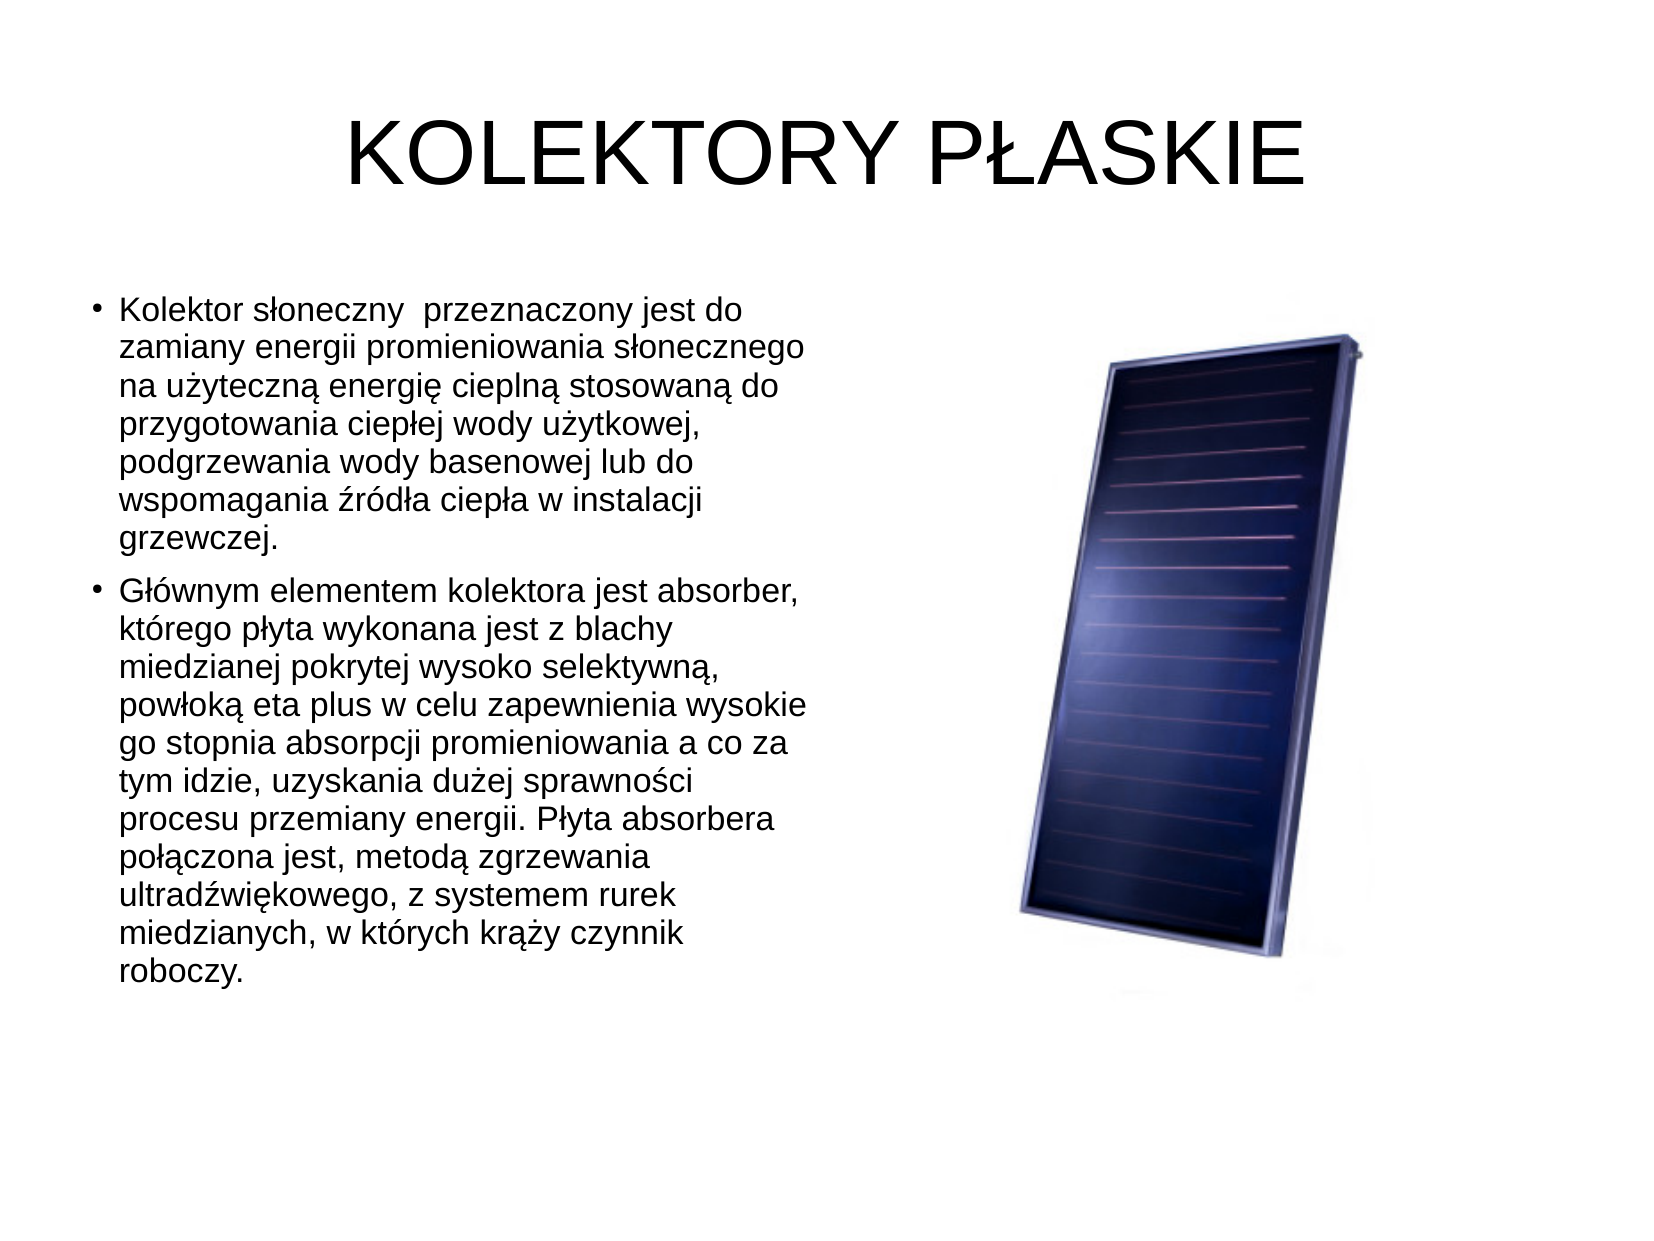

# KOLEKTORY PŁASKIE
Kolektor słoneczny przeznaczony jest do zamiany energii promieniowania słonecznego na użyteczną energię cieplną stosowaną do przygotowania ciepłej wody użytkowej, podgrzewania wody basenowej lub do wspomagania źródła ciepła w instalacji grzewczej.
Głównym elementem kolektora jest absorber, którego płyta wykonana jest z blachy miedzianej pokrytej wysoko selektywną, powłoką eta plus w celu zapewnienia wysokie go stopnia absorpcji promieniowania a co za tym idzie, uzyskania dużej sprawności procesu przemiany energii. Płyta absorbera połączona jest, metodą zgrzewania ultradźwiękowego, z systemem rurek miedzianych, w których krąży czynnik roboczy.